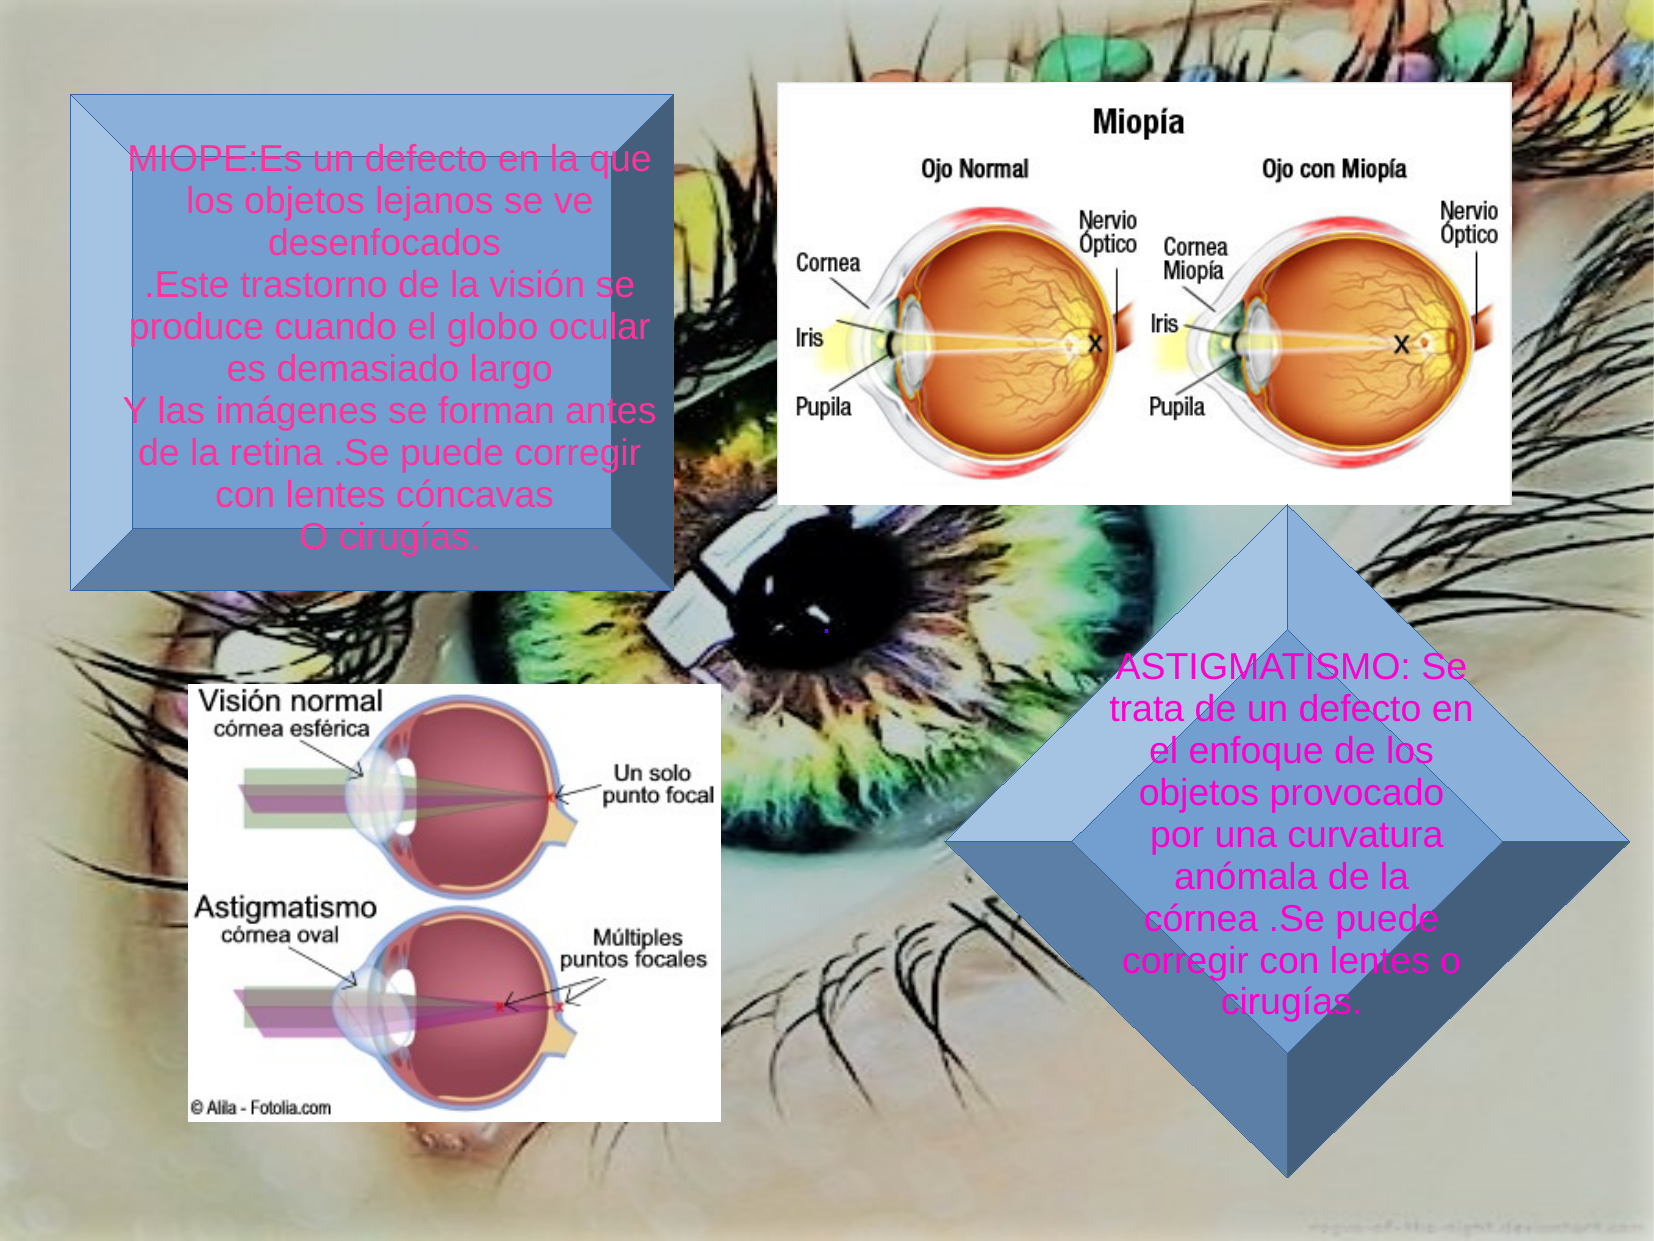

.
MIOPE:Es un defecto en la que los objetos lejanos se ve desenfocados
.Este trastorno de la visión se produce cuando el globo ocular es demasiado largo
Y las imágenes se forman antes de la retina .Se puede corregir con lentes cóncavas
O cirugías.
ASTIGMATISMO: Se trata de un defecto en el enfoque de los objetos provocado
 por una curvatura anómala de la córnea .Se puede corregir con lentes o cirugías.